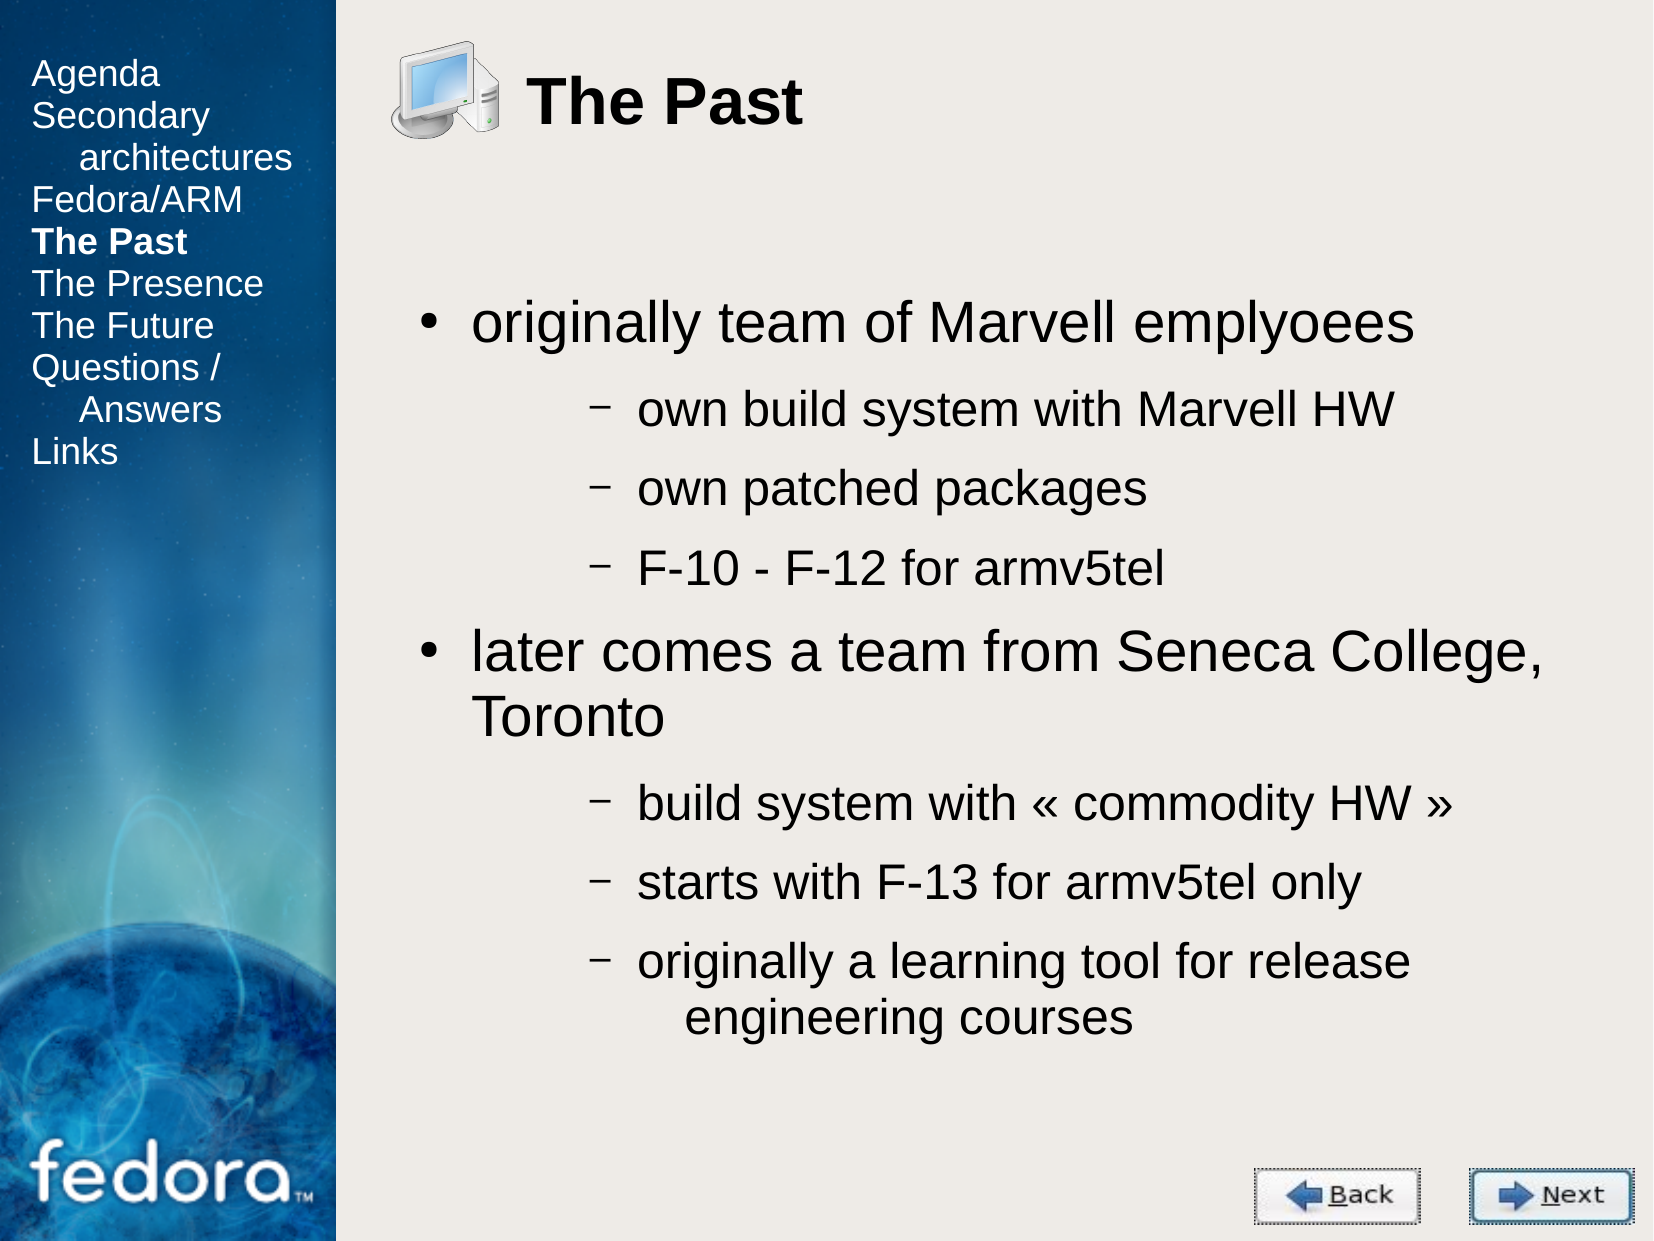

Agenda
Secondary architectures
Fedora/ARM
The Past
The Presence
The Future
Questions / Answers
Links
# Agenda
The Past
originally team of Marvell emplyoees
own build system with Marvell HW
own patched packages
F-10 - F-12 for armv5tel
later comes a team from Seneca College, Toronto
build system with « commodity HW »
starts with F-13 for armv5tel only
originally a learning tool for release engineering courses